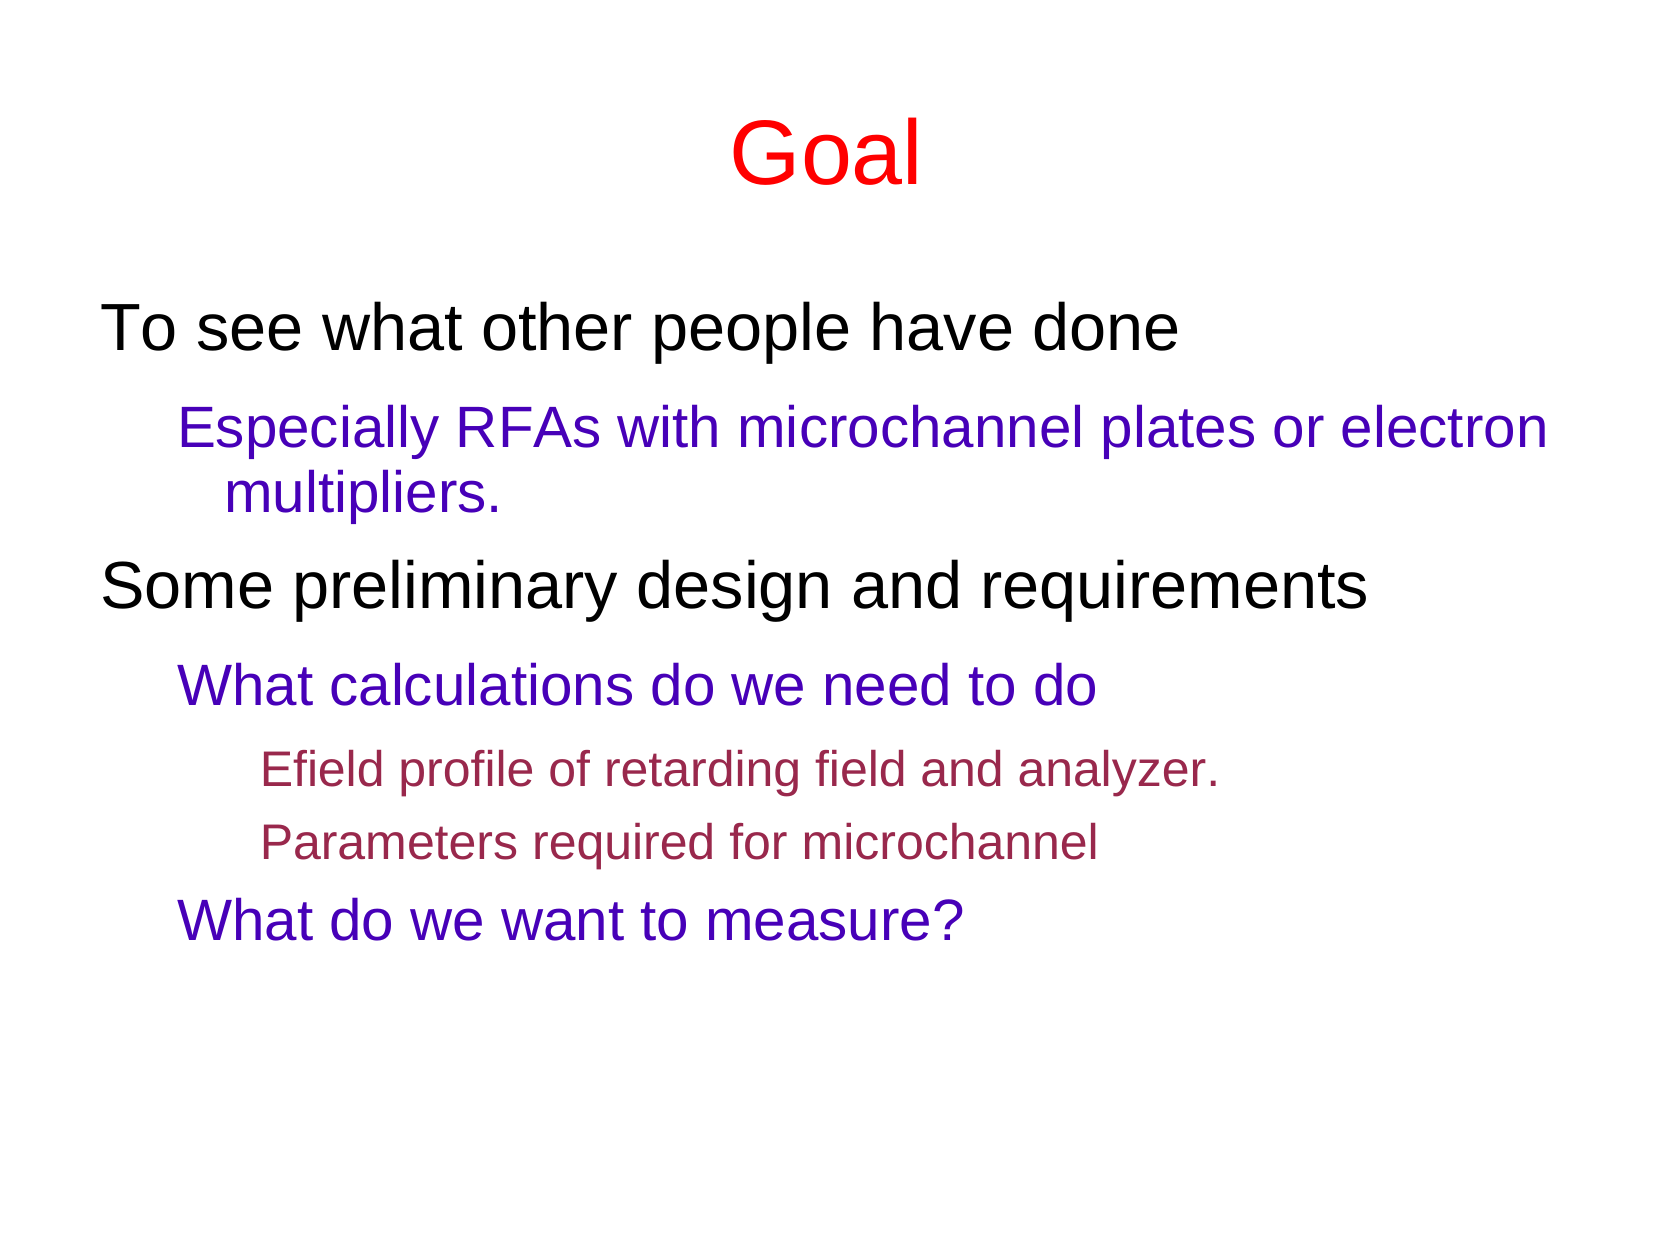

# Goal
To see what other people have done
Especially RFAs with microchannel plates or electron multipliers.
Some preliminary design and requirements
What calculations do we need to do
Efield profile of retarding field and analyzer.
Parameters required for microchannel
What do we want to measure?